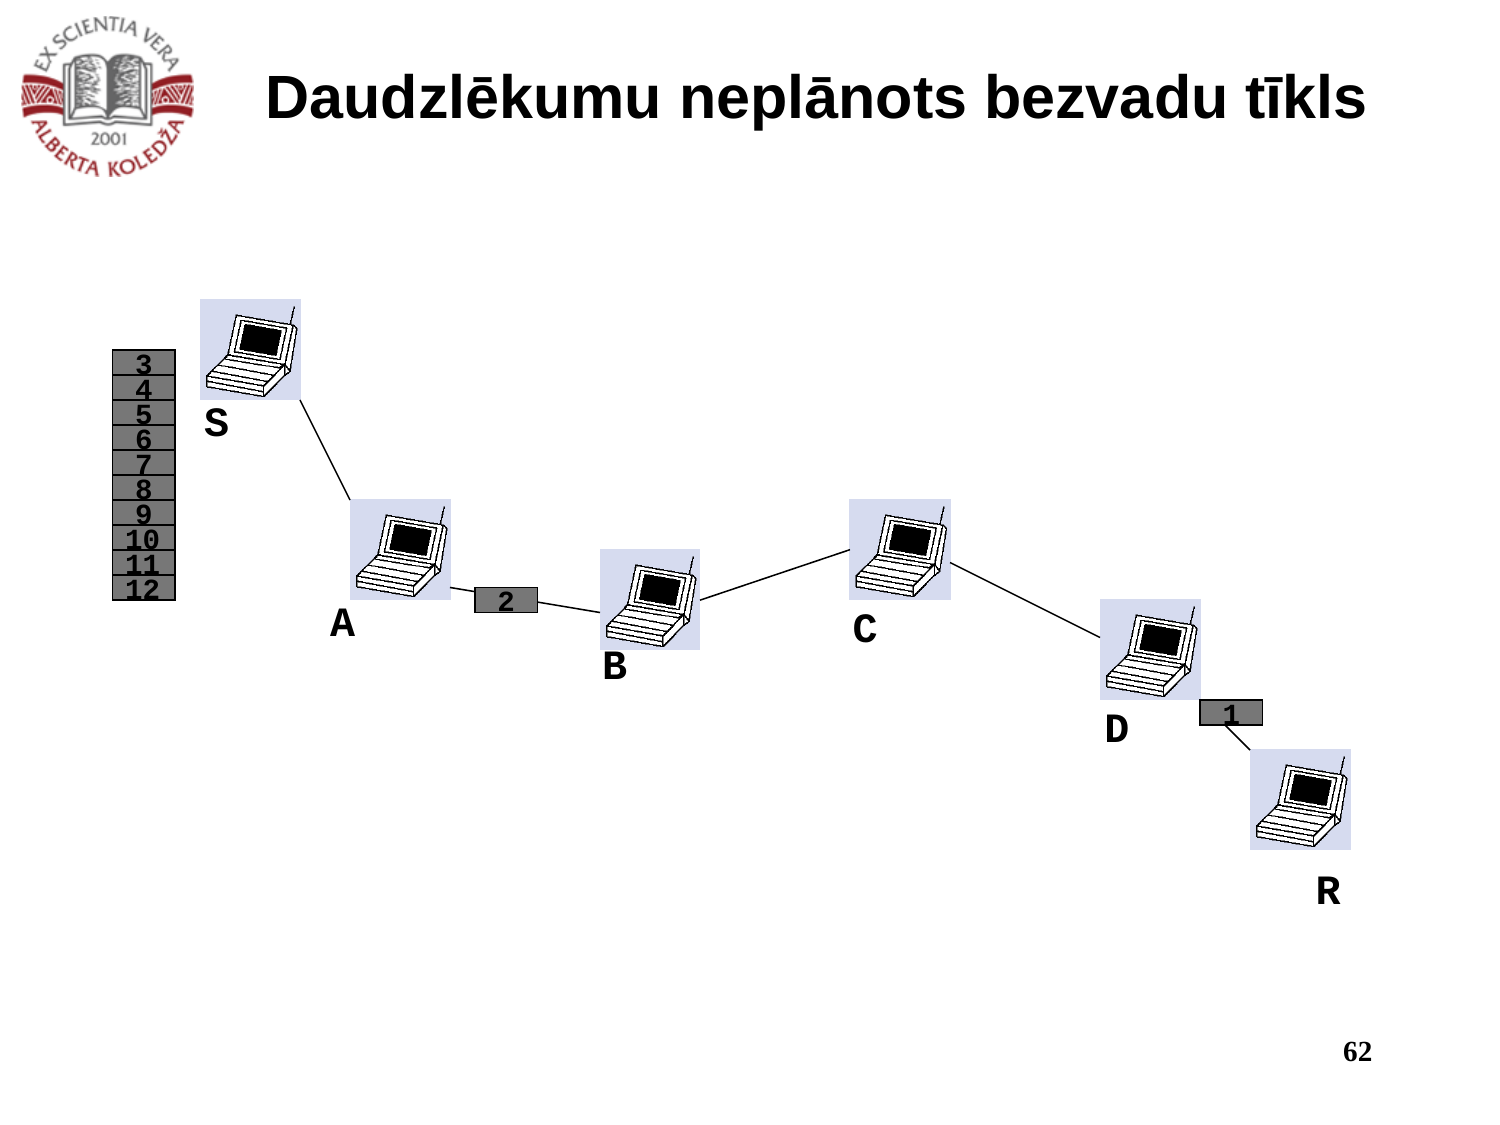

# Daudzlēkumu neplānots bezvadu tīkls
3
4
S
5
6
7
8
9
10
11
12
A
2
C
B
D
1
R